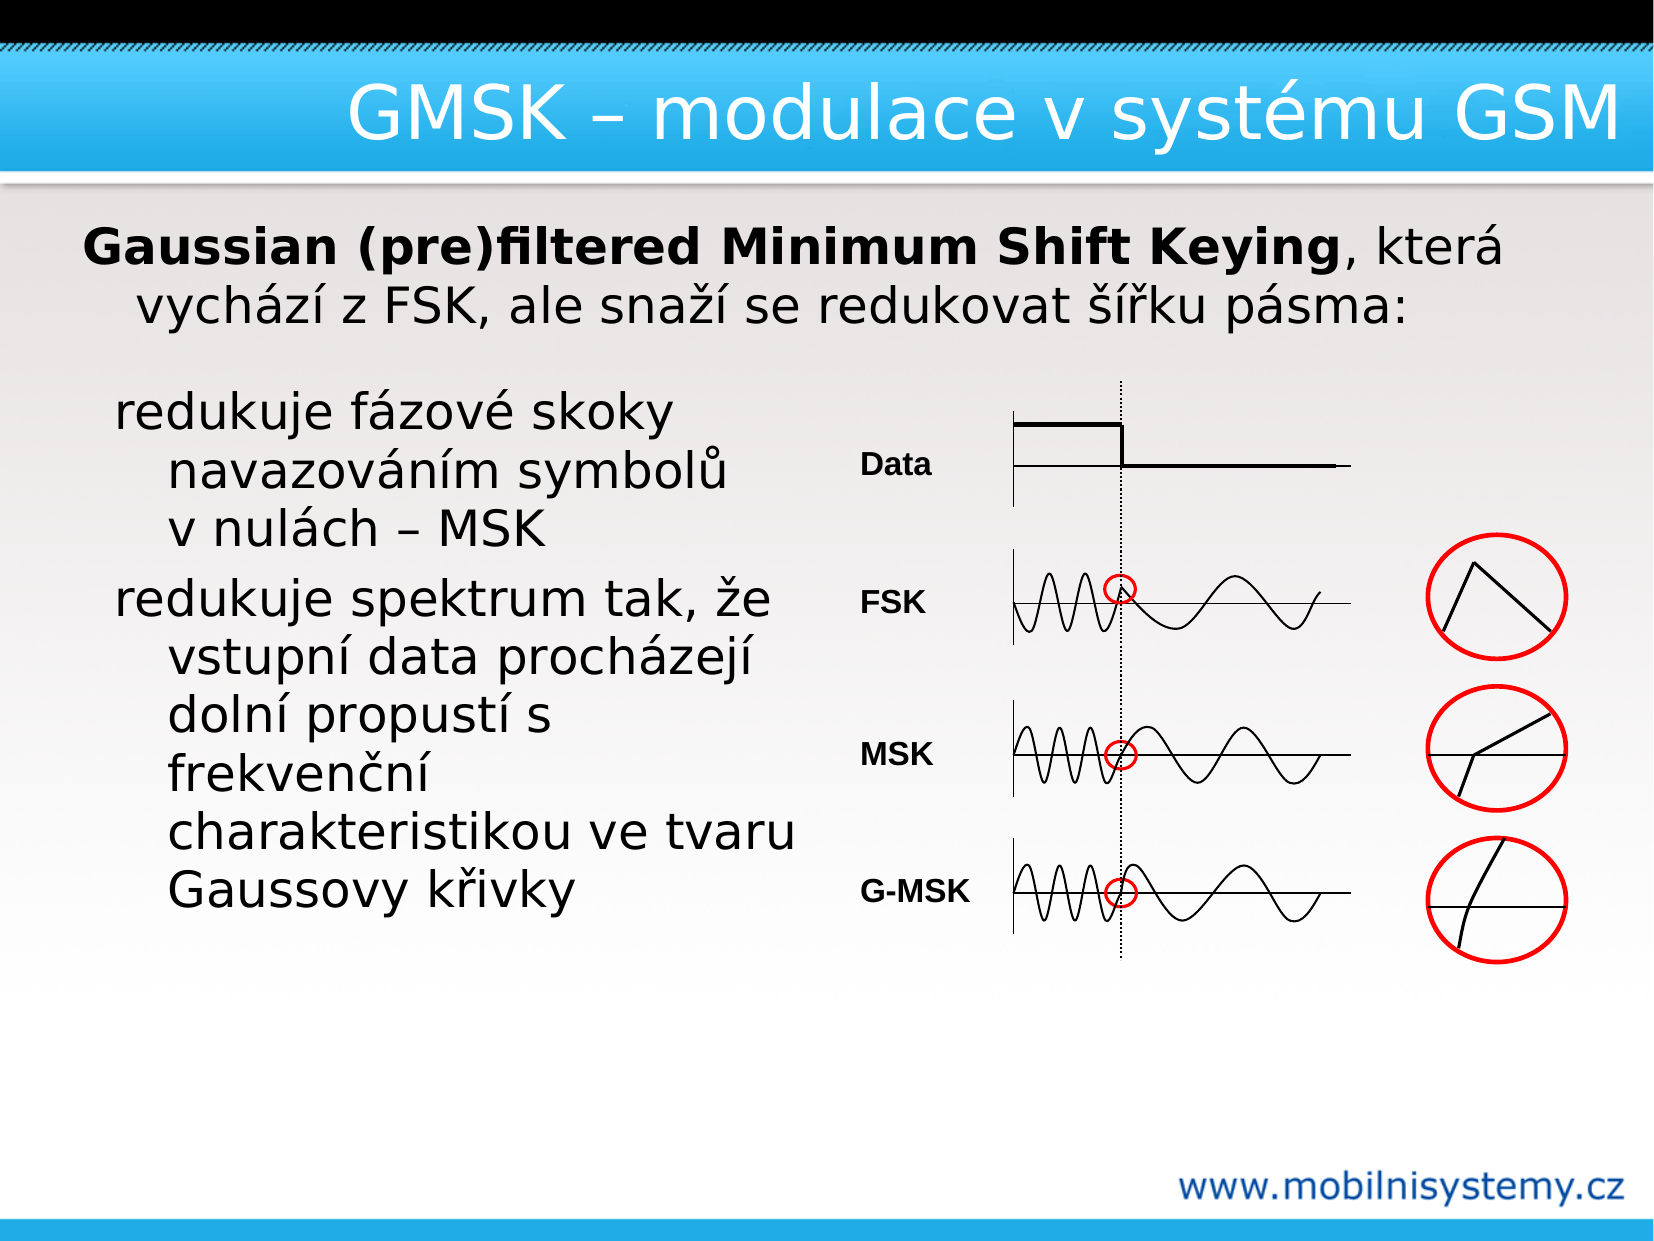

# GMSK – modulace v systému GSM
Gaussian (pre)filtered Minimum Shift Keying, která vychází z FSK, ale snaží se redukovat šířku pásma:
redukuje fázové skoky navazováním symbolů
v nulách – MSK
redukuje spektrum tak, že vstupní data procházejí dolní propustí s frekvenční charakteristikou ve tvaru Gaussovy křivky
Data
FSK
MSK
G-MSK